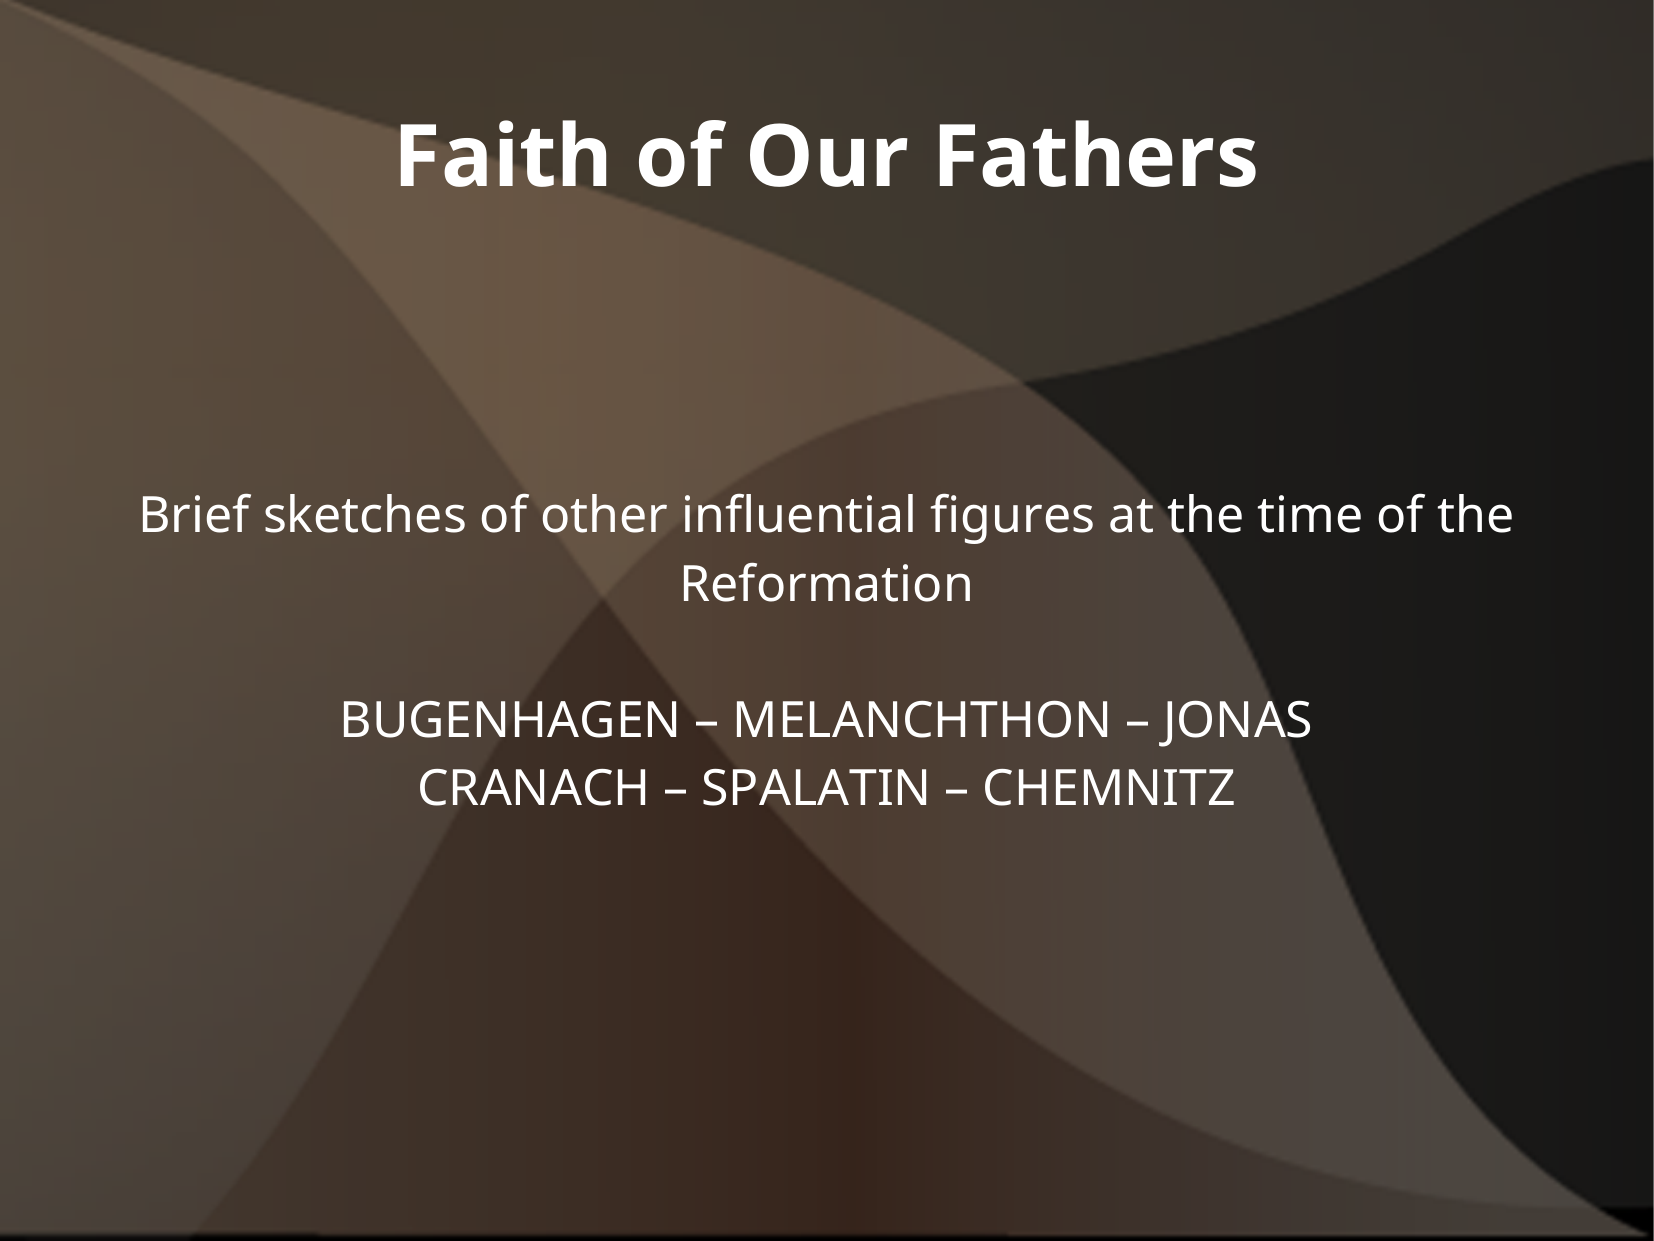

# Faith of Our Fathers
Brief sketches of other influential figures at the time of the Reformation
BUGENHAGEN – MELANCHTHON – JONAS
CRANACH – SPALATIN – CHEMNITZ